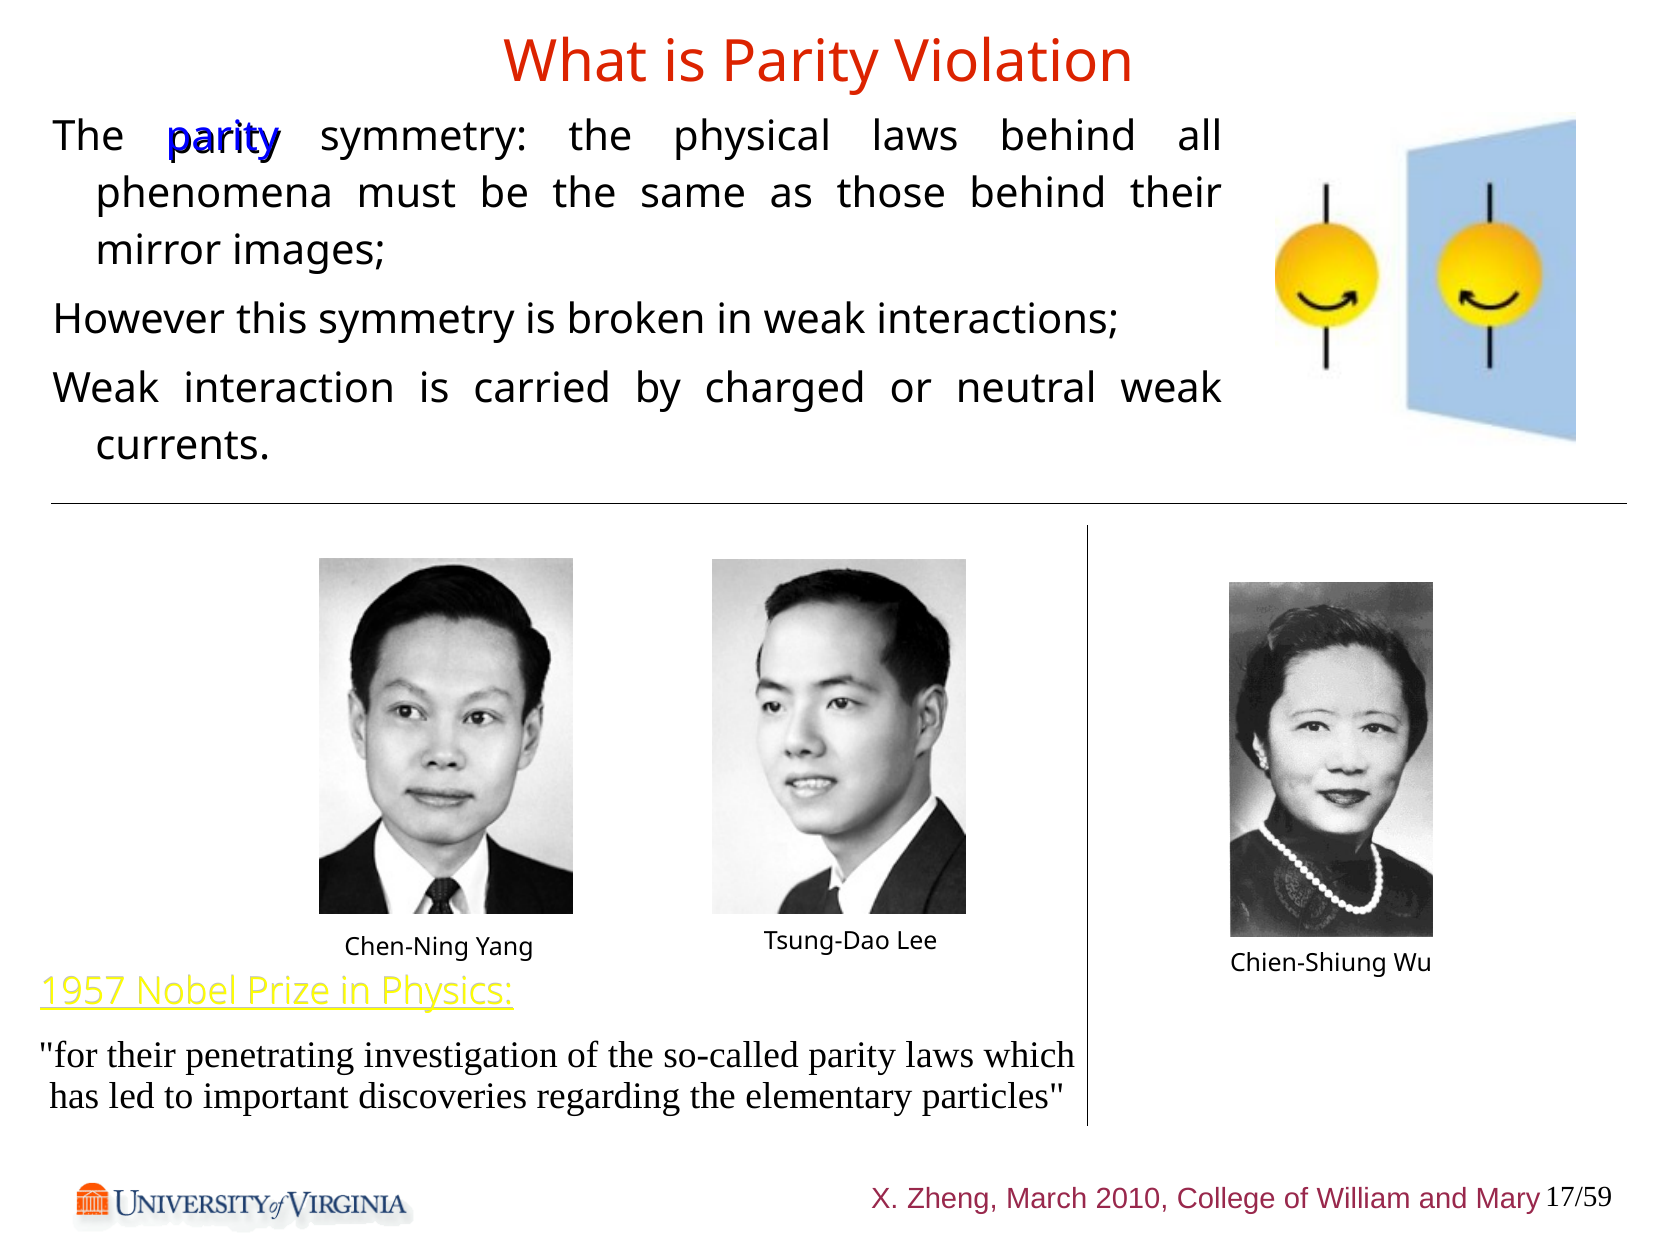

# What is Parity Violation
The parity symmetry: the physical laws behind all phenomena must be the same as those behind their mirror images;
However this symmetry is broken in weak interactions;
Weak interaction is carried by charged or neutral weak currents.
Chen-Ning Yang
Tsung-Dao Lee
Chien-Shiung Wu
1957 Nobel Prize in Physics:
"for their penetrating investigation of the so-called parity laws which has led to important discoveries regarding the elementary particles"